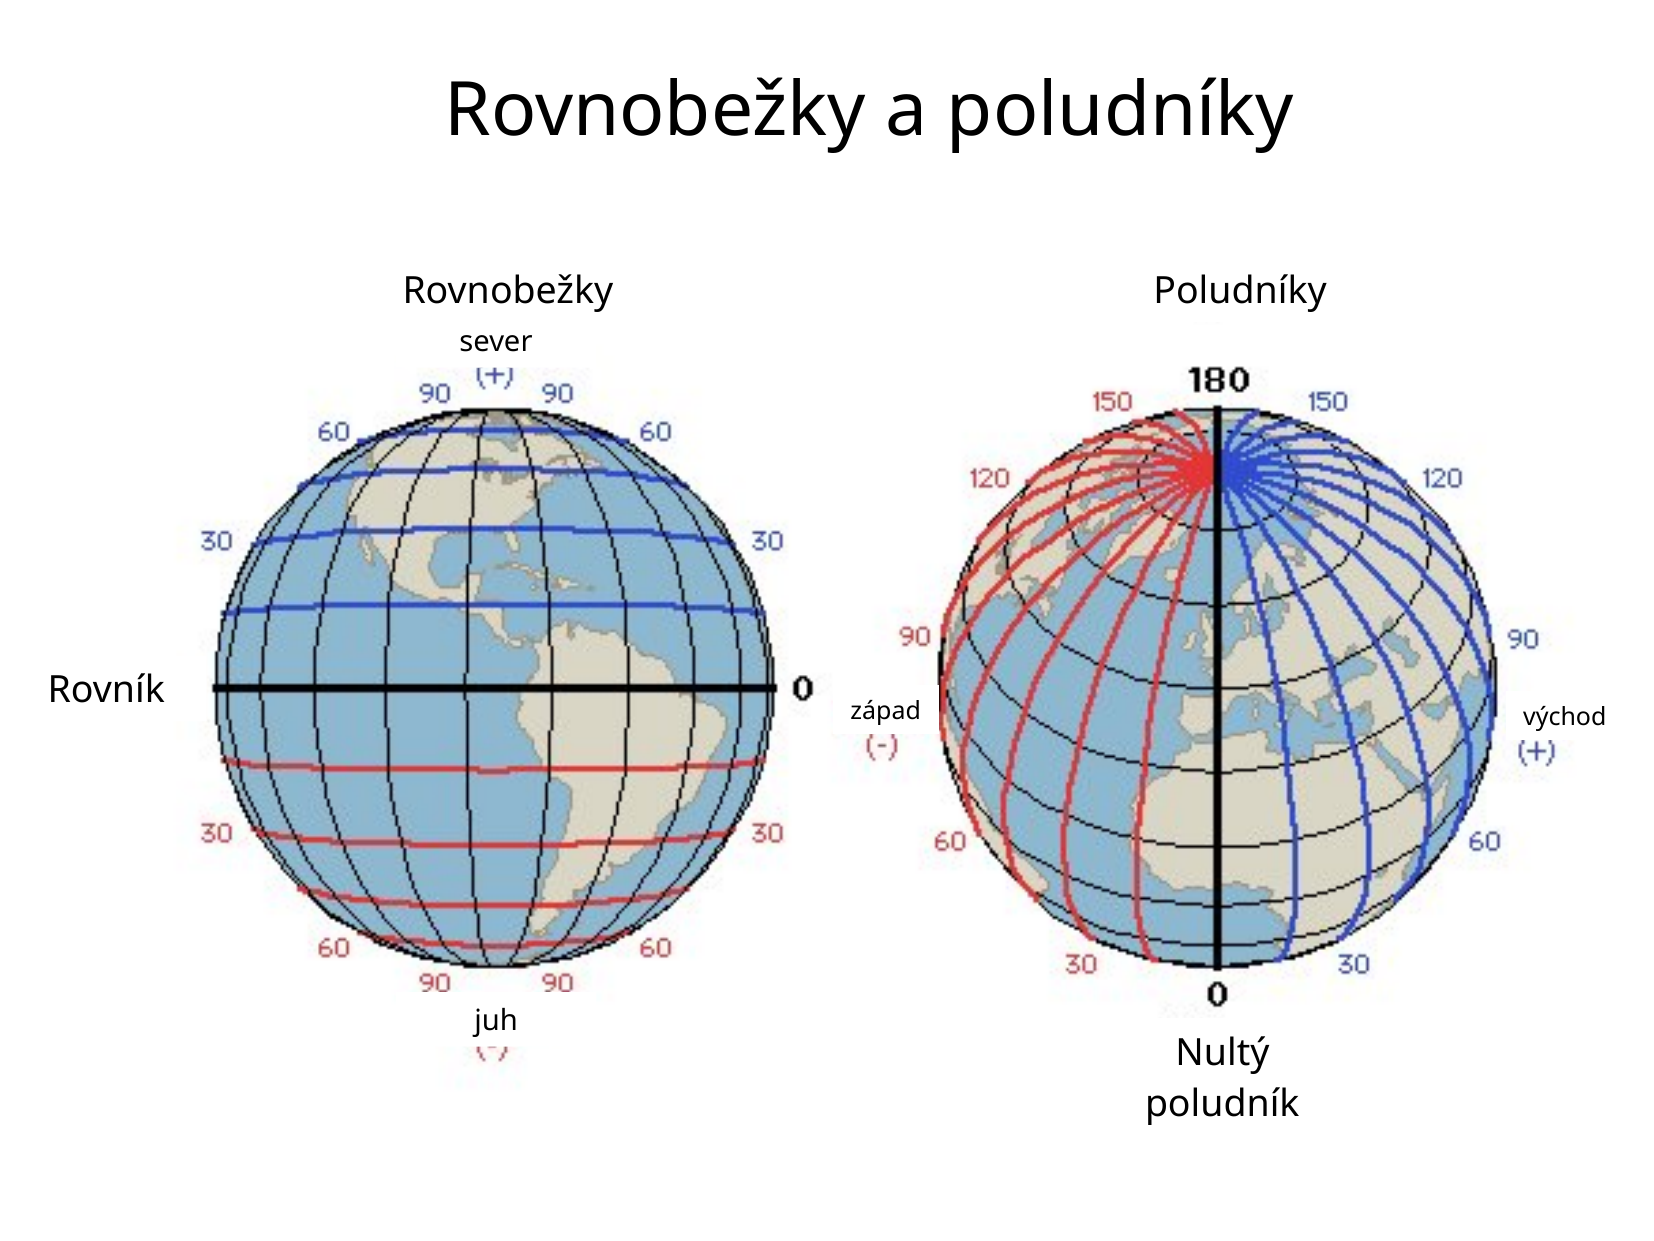

# Rovnobežky a poludníky
Rovnobežky
Poludníky
sever
Rovník
západ
východ
juh
Nultý poludník